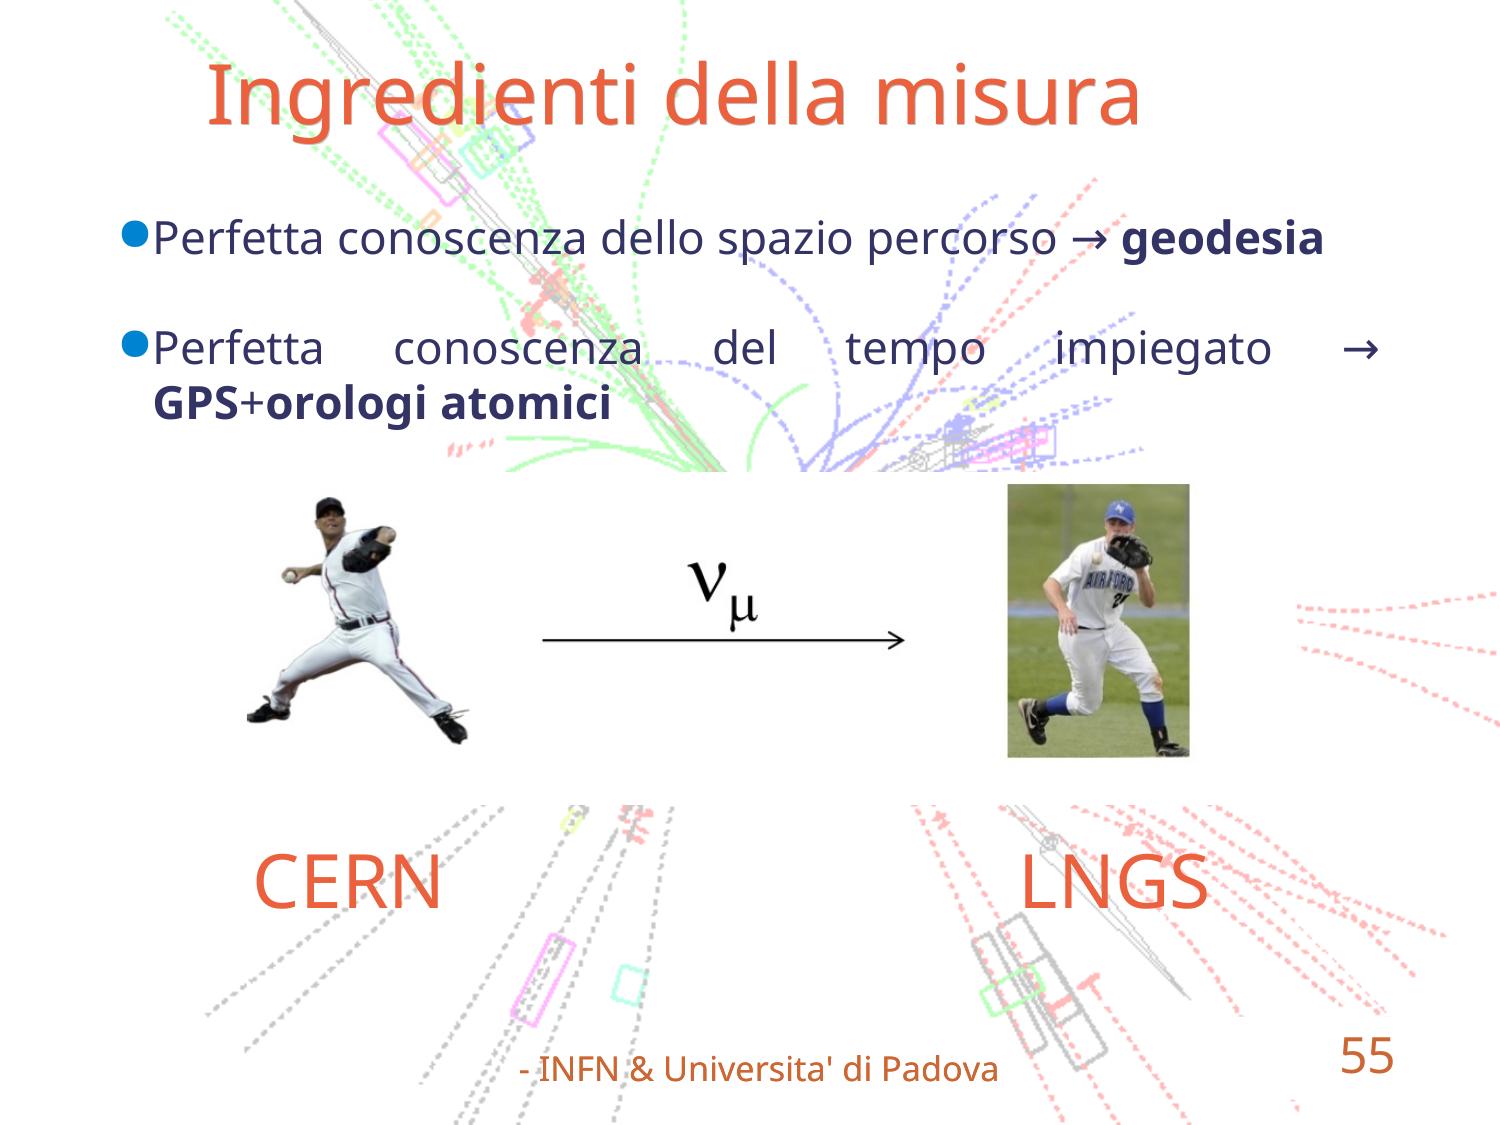

Ingredienti della misura
Perfetta conoscenza dello spazio percorso → geodesia
Perfetta conoscenza del tempo impiegato → GPS+orologi atomici
CERN
LNGS
55